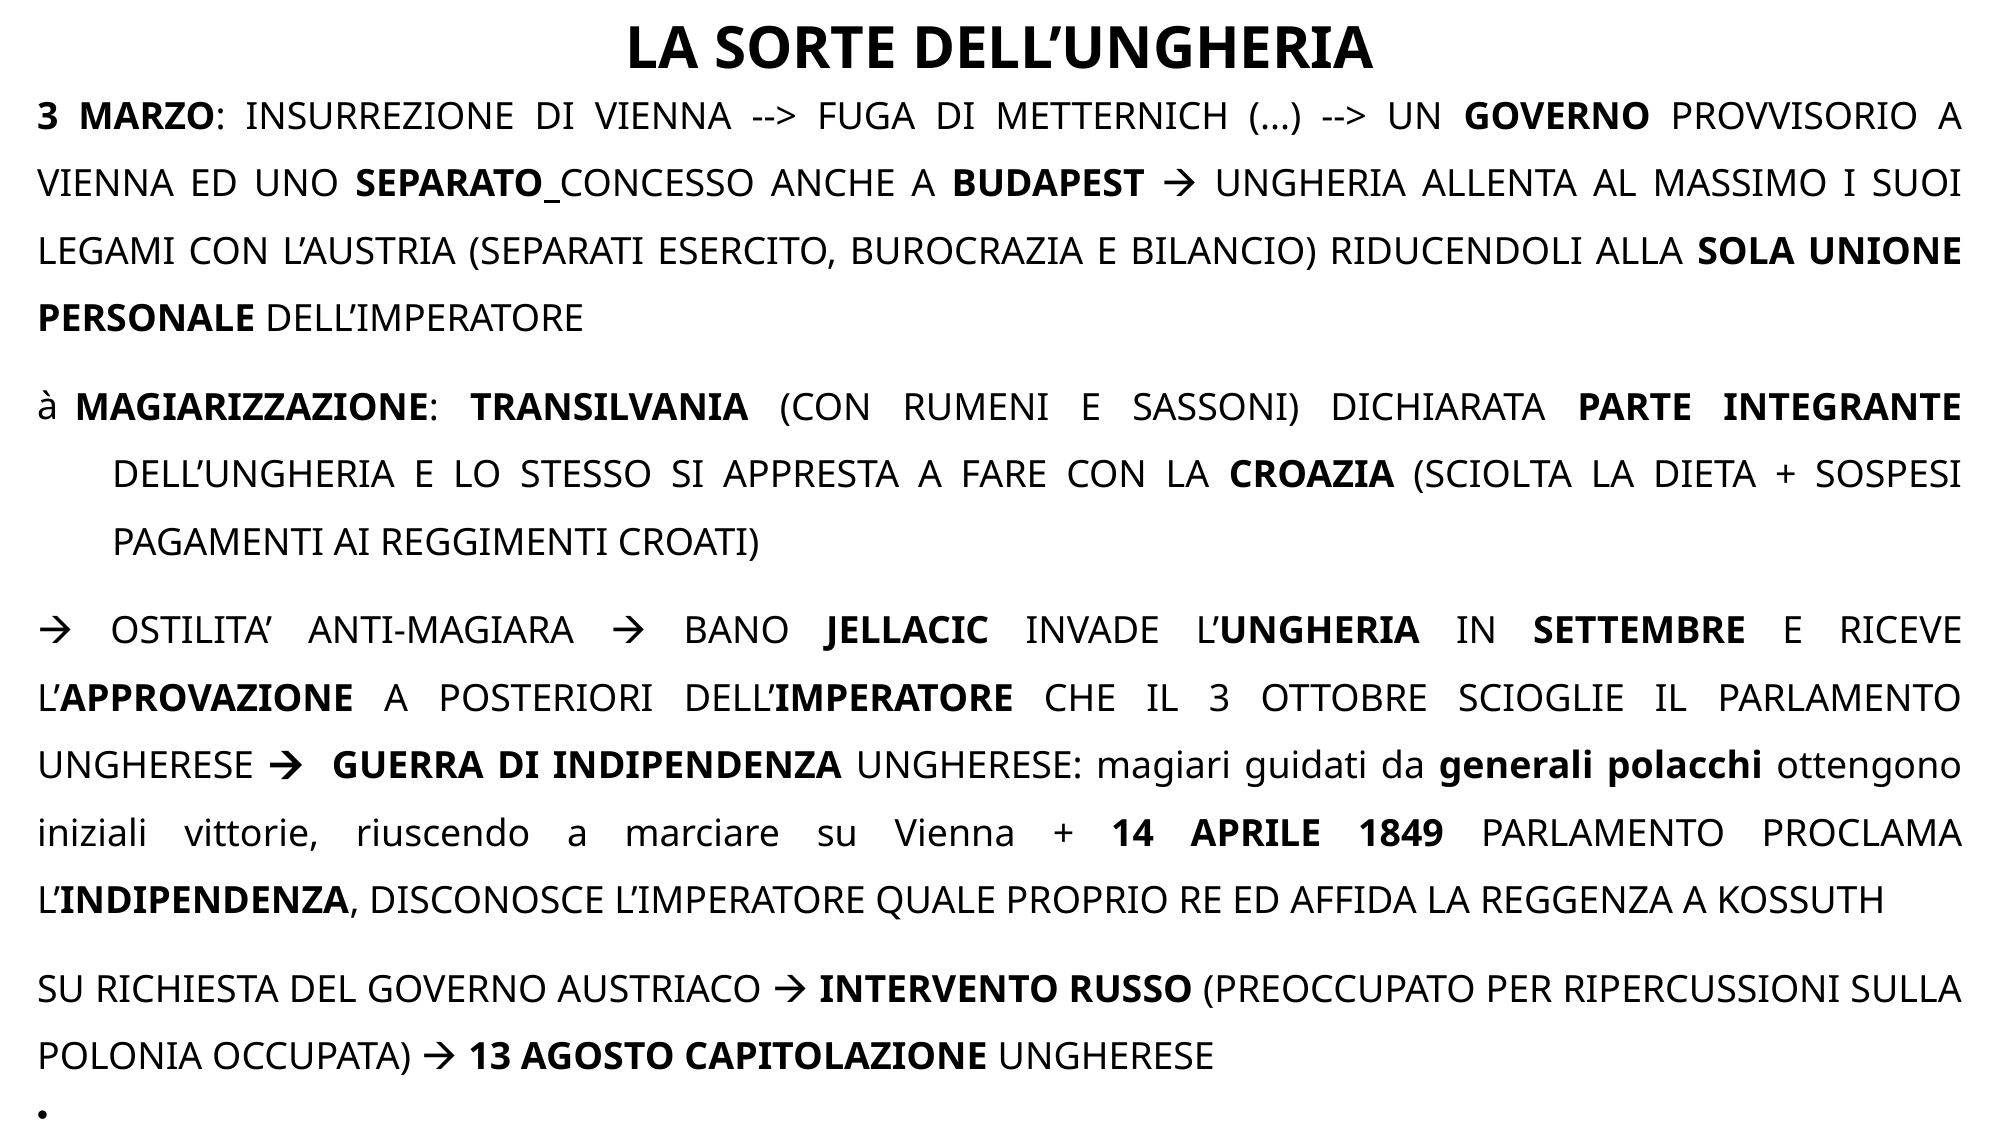

# LA SORTE DELL’UNGHERIA
3 MARZO: INSURREZIONE DI VIENNA --> FUGA DI METTERNICH (...) --> UN GOVERNO PROVVISORIO A VIENNA ED UNO SEPARATO CONCESSO ANCHE A BUDAPEST  UNGHERIA ALLENTA AL MASSIMO I SUOI LEGAMI CON L’AUSTRIA (SEPARATI ESERCITO, BUROCRAZIA E BILANCIO) RIDUCENDOLI ALLA SOLA UNIONE PERSONALE DELL’IMPERATORE
MAGIARIZZAZIONE: TRANSILVANIA (CON RUMENI E SASSONI) DICHIARATA PARTE INTEGRANTE DELL’UNGHERIA E LO STESSO SI APPRESTA A FARE CON LA CROAZIA (SCIOLTA LA DIETA + SOSPESI PAGAMENTI AI REGGIMENTI CROATI)
 OSTILITA’ ANTI-MAGIARA  BANO JELLACIC INVADE L’UNGHERIA IN SETTEMBRE E RICEVE L’APPROVAZIONE A POSTERIORI DELL’IMPERATORE CHE IL 3 OTTOBRE SCIOGLIE IL PARLAMENTO UNGHERESE  GUERRA DI INDIPENDENZA UNGHERESE: magiari guidati da generali polacchi ottengono iniziali vittorie, riuscendo a marciare su Vienna + 14 APRILE 1849 PARLAMENTO PROCLAMA L’INDIPENDENZA, DISCONOSCE L’IMPERATORE QUALE PROPRIO RE ED AFFIDA LA REGGENZA A KOSSUTH
SU RICHIESTA DEL GOVERNO AUSTRIACO  INTERVENTO RUSSO (PREOCCUPATO PER RIPERCUSSIONI SULLA POLONIA OCCUPATA)  13 AGOSTO CAPITOLAZIONE UNGHERESE